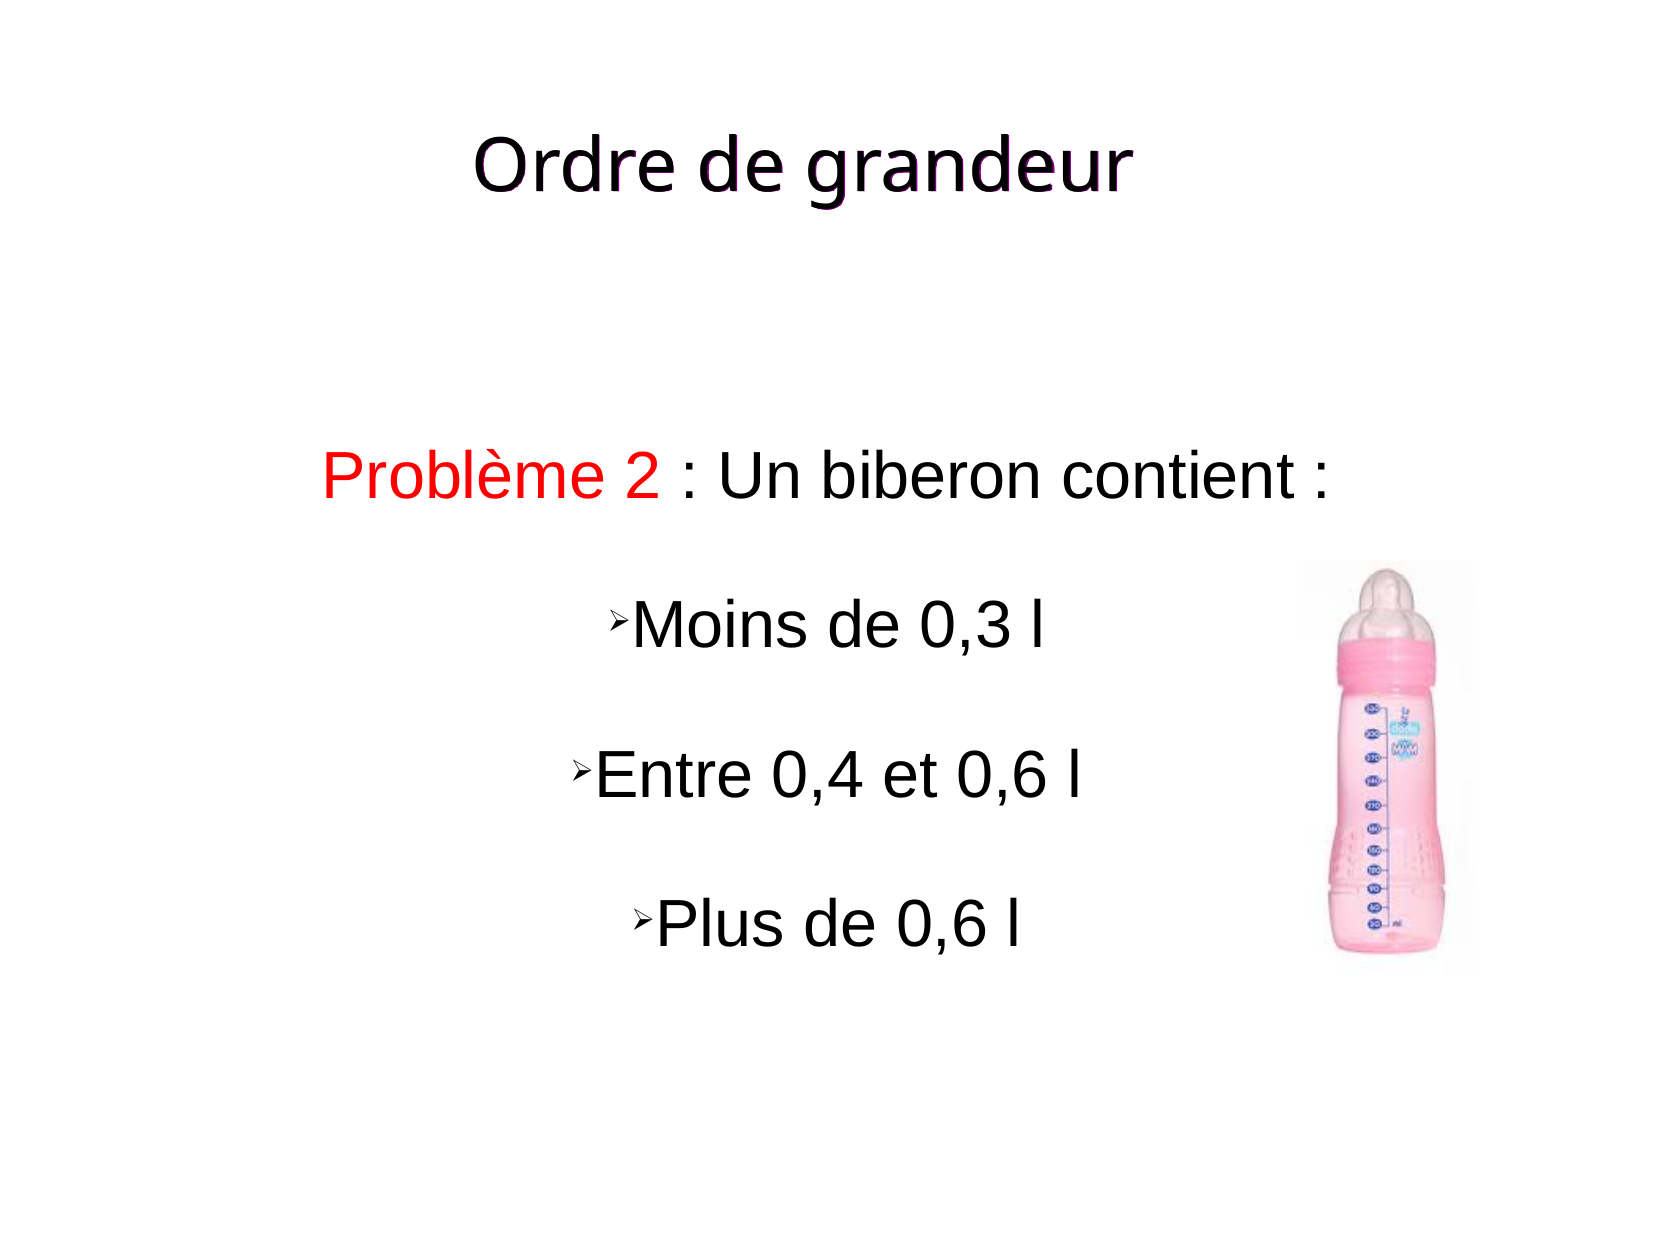

# Ordre de grandeur
Problème 2 : Un biberon contient :
Moins de 0,3 l
Entre 0,4 et 0,6 l
Plus de 0,6 l